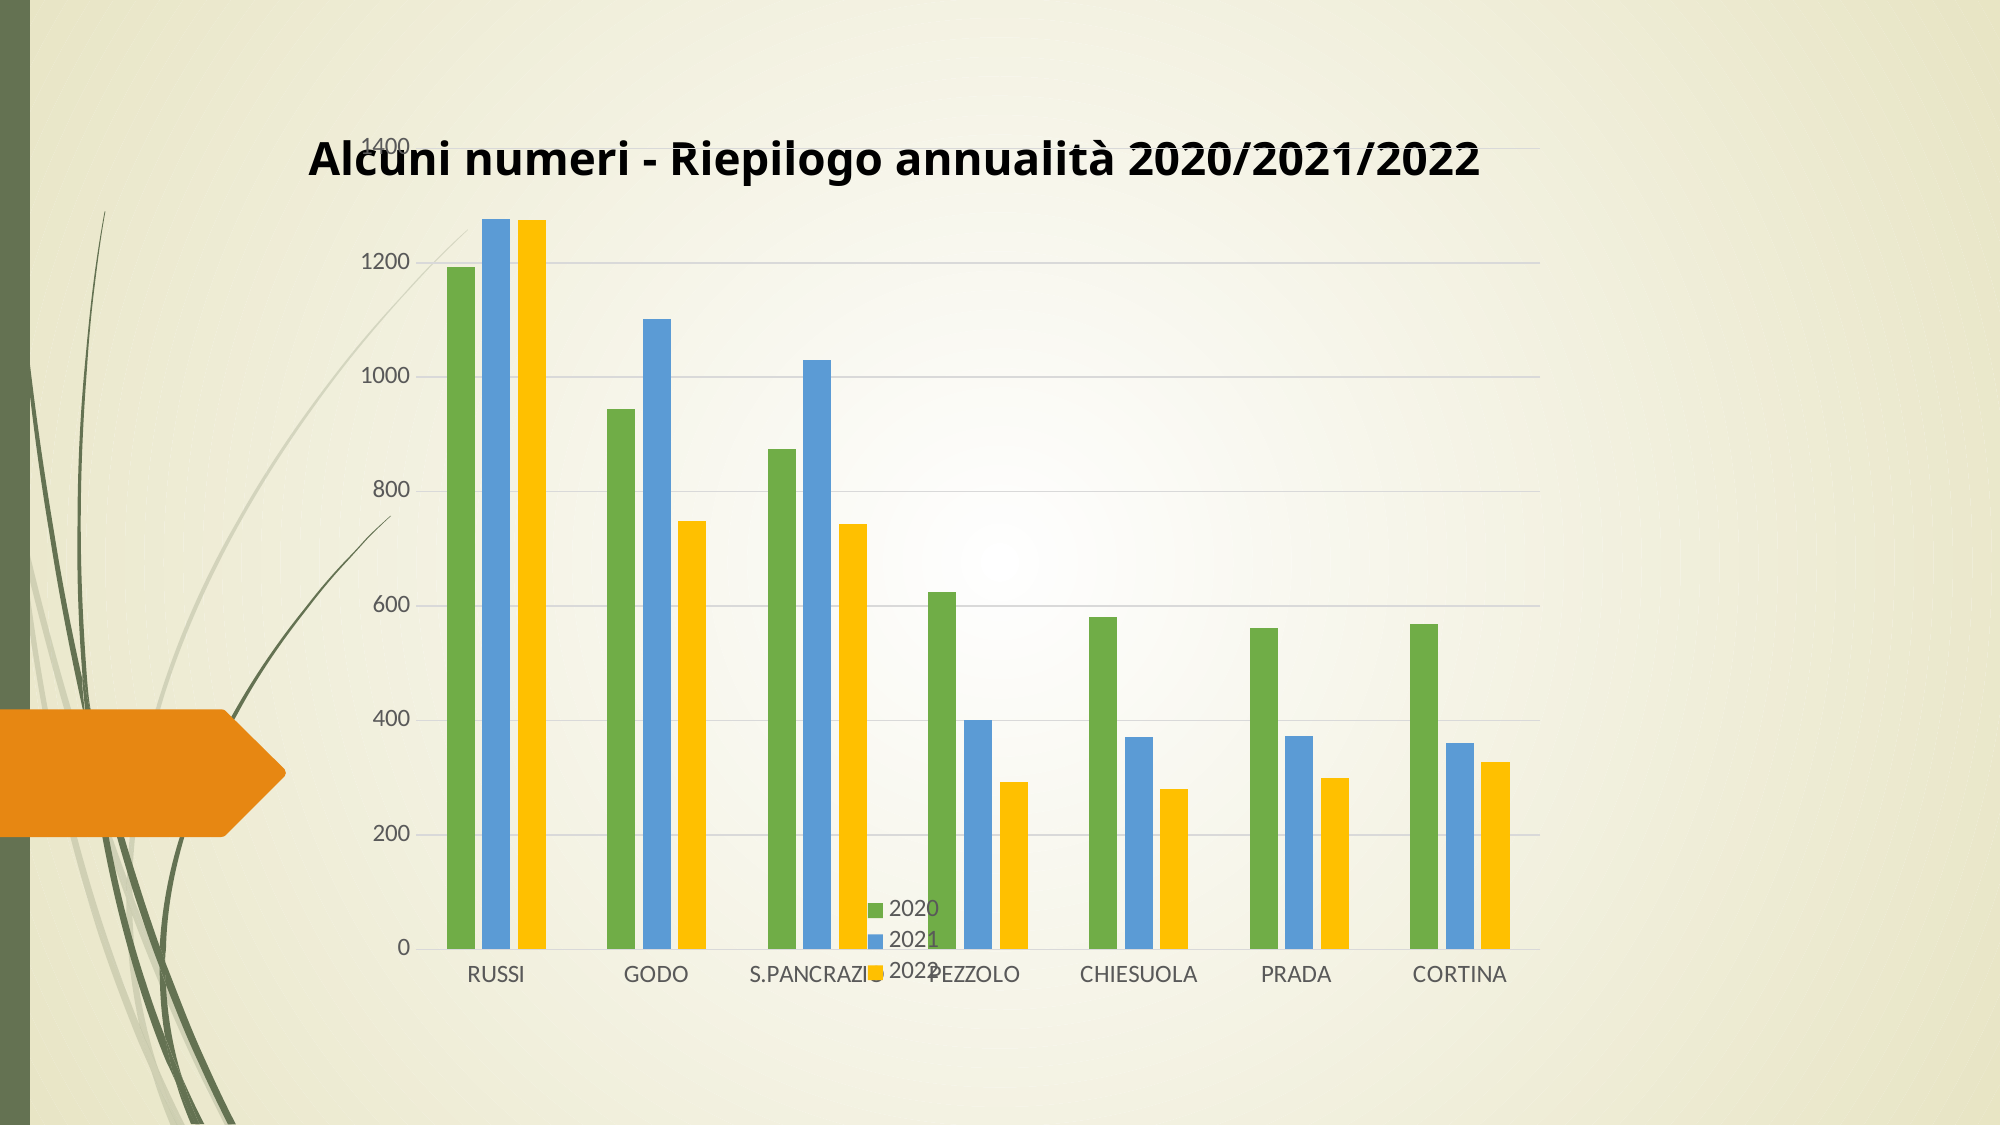

### Chart
| Category | 2020 | 2021 | 2022 |
|---|---|---|---|
| RUSSI | 1193.0 | 1276.0 | 1274.0 |
| GODO | 944.0 | 1102.0 | 748.0 |
| S.PANCRAZIO | 874.0 | 1030.0 | 743.0 |
| PEZZOLO | 624.0 | 400.0 | 293.0 |
| CHIESUOLA | 580.0 | 371.0 | 281.0 |
| PRADA | 562.0 | 373.0 | 299.0 |
| CORTINA | 569.0 | 361.0 | 327.0 |Alcuni numeri - Riepilogo annualità 2020/2021/2022